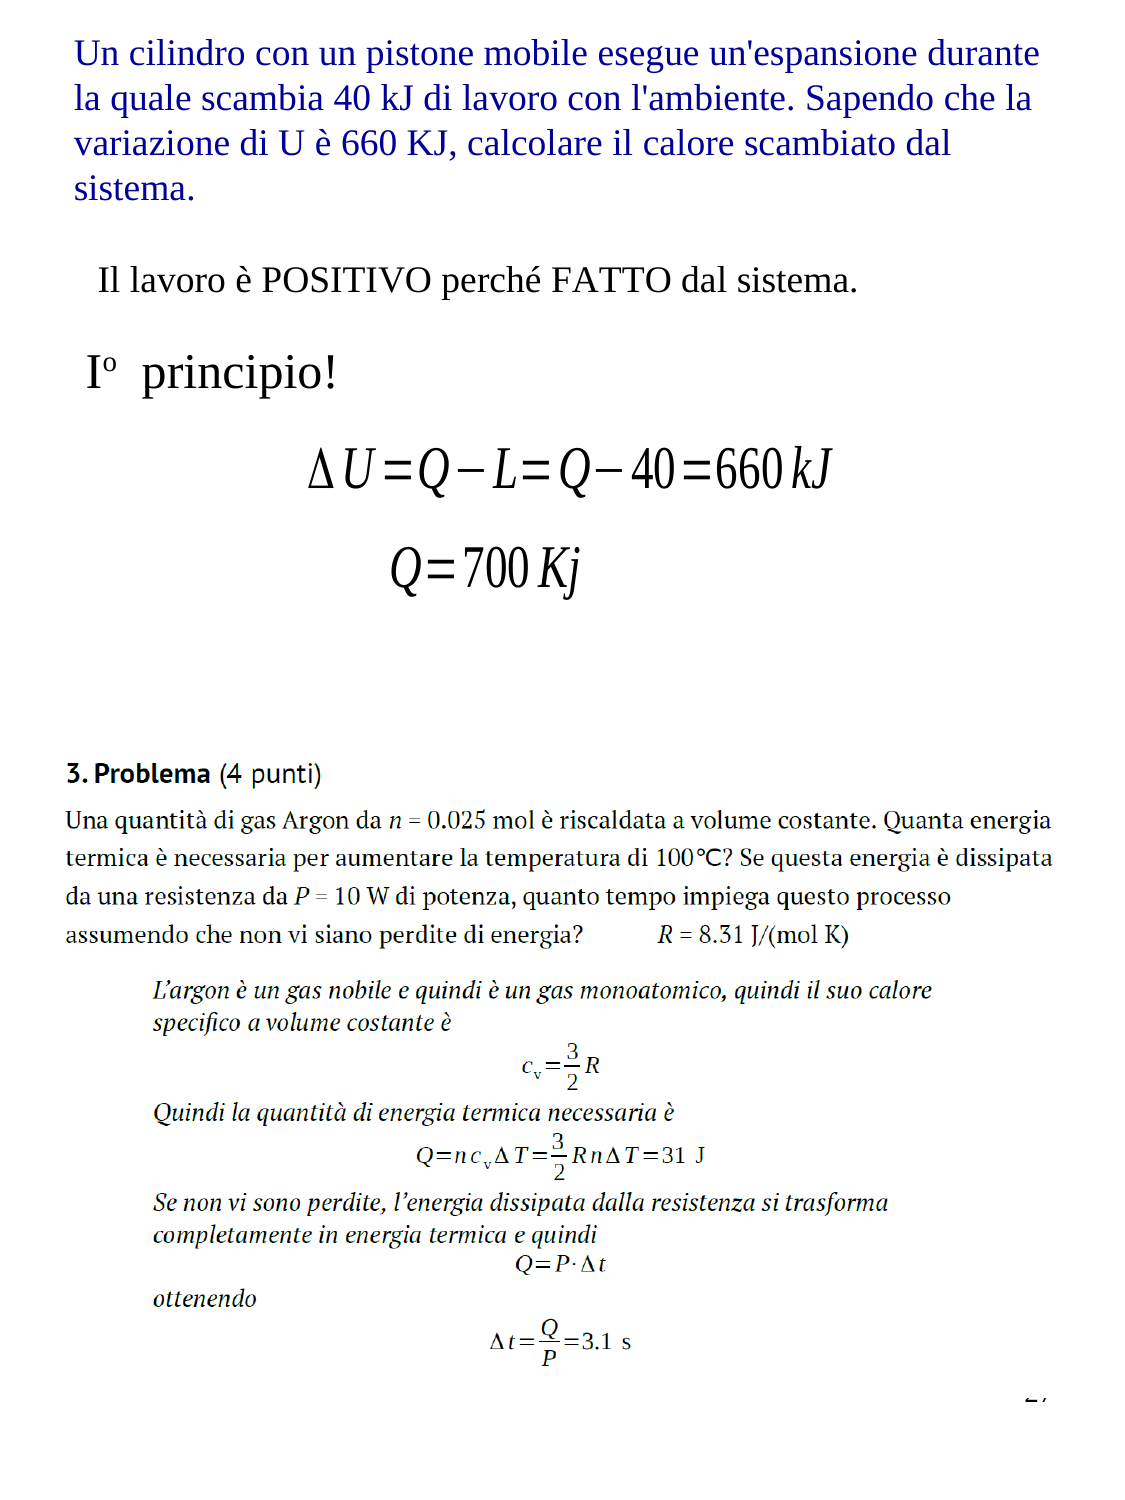

Un cilindro con un pistone mobile esegue un'espansione durante la quale scambia 40 kJ di lavoro con l'ambiente. Sapendo che la variazione di U è 660 KJ, calcolare il calore scambiato dal sistema.
Il lavoro è POSITIVO perché FATTO dal sistema.
Io principio!